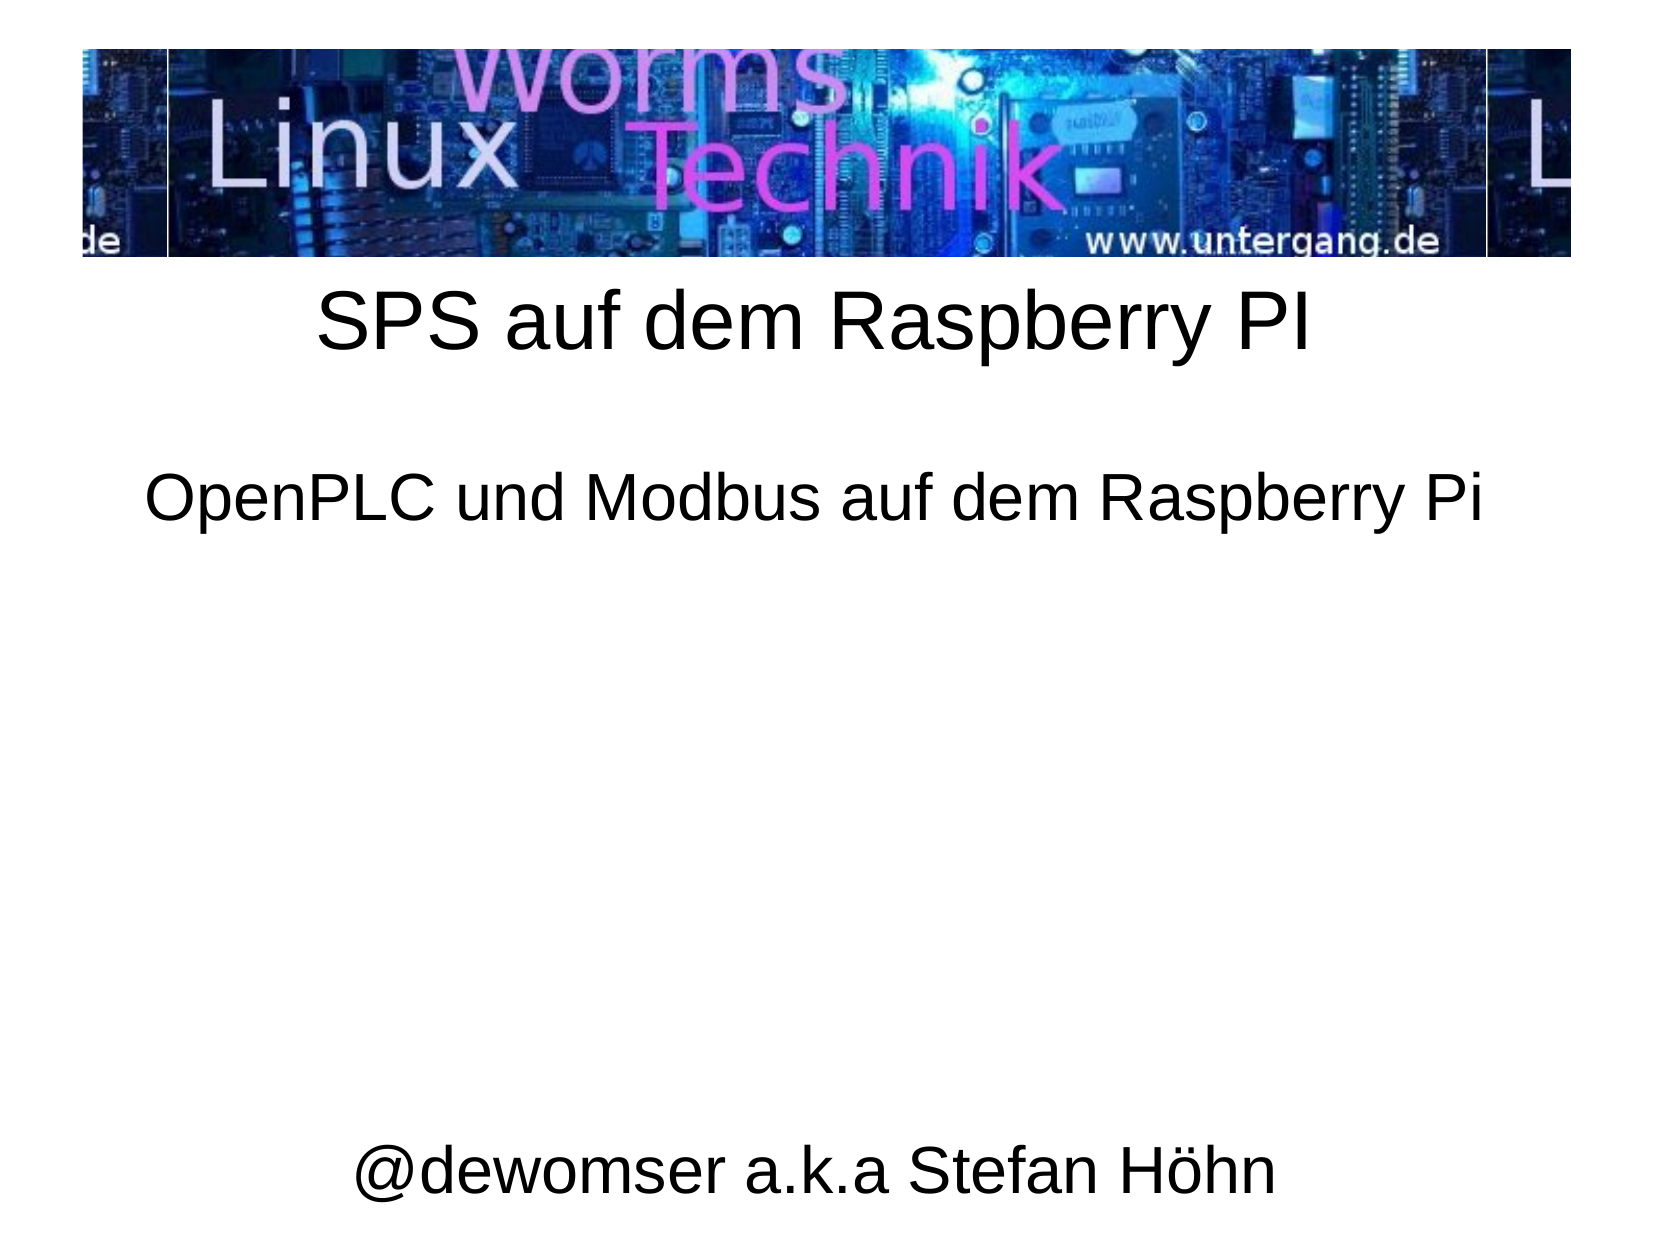

#
SPS auf dem Raspberry PI
OpenPLC und Modbus auf dem Raspberry Pi
@dewomser a.k.a Stefan Höhn